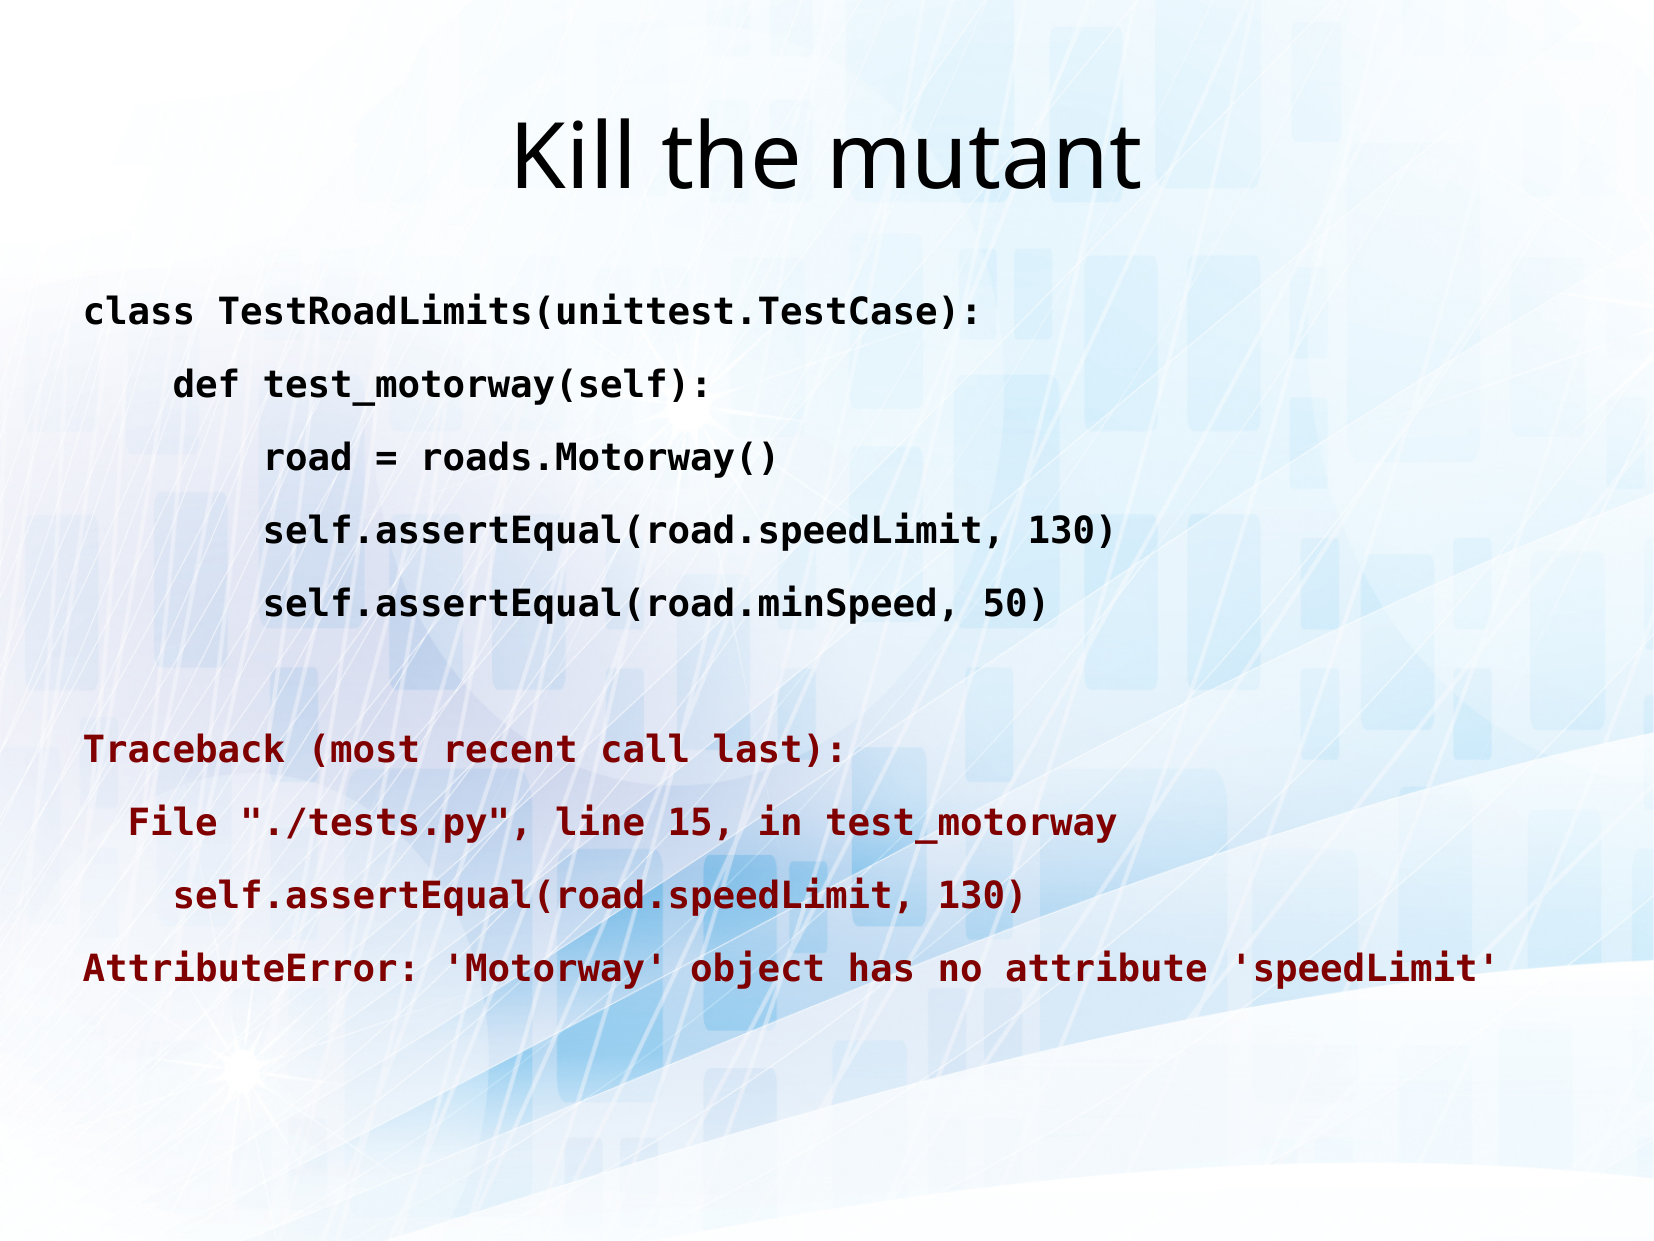

# Kill the mutant
class TestRoadLimits(unittest.TestCase):
 def test_motorway(self):
 road = roads.Motorway()
 self.assertEqual(road.speedLimit, 130)
 self.assertEqual(road.minSpeed, 50)
Traceback (most recent call last):
 File "./tests.py", line 15, in test_motorway
 self.assertEqual(road.speedLimit, 130)
AttributeError: 'Motorway' object has no attribute 'speedLimit'